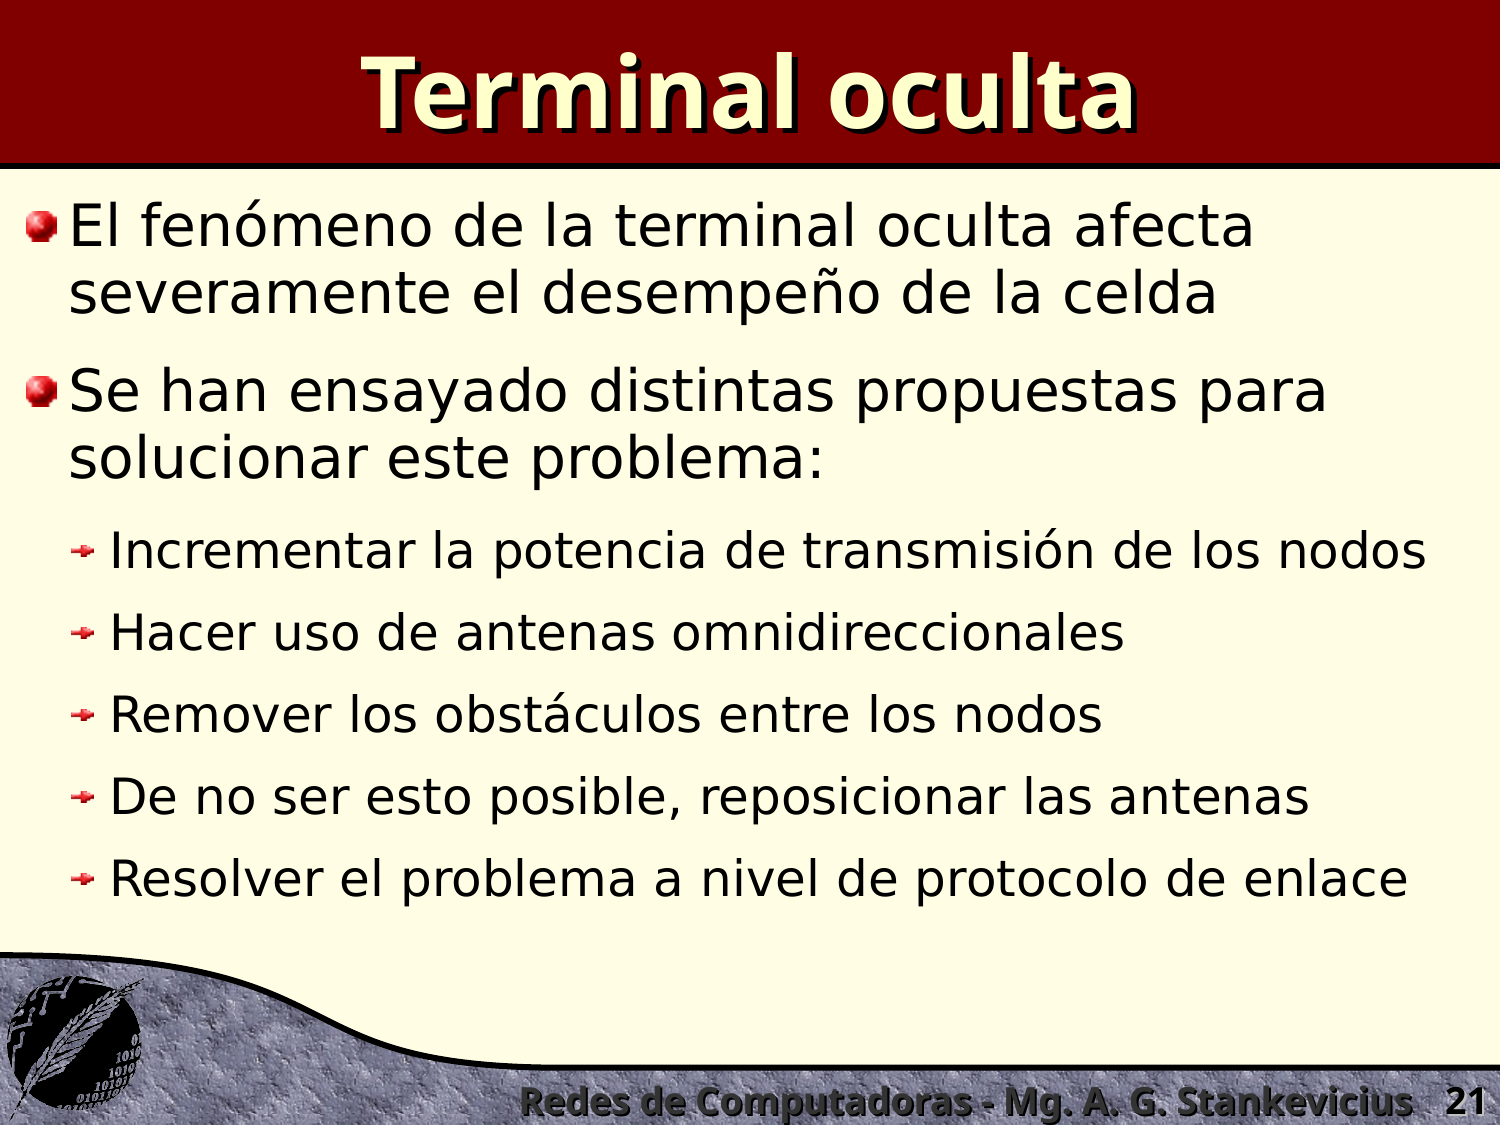

# Terminal oculta
El fenómeno de la terminal oculta afecta severamente el desempeño de la celda
Se han ensayado distintas propuestas para solucionar este problema:
Incrementar la potencia de transmisión de los nodos
Hacer uso de antenas omnidireccionales
Remover los obstáculos entre los nodos
De no ser esto posible, reposicionar las antenas
Resolver el problema a nivel de protocolo de enlace
21